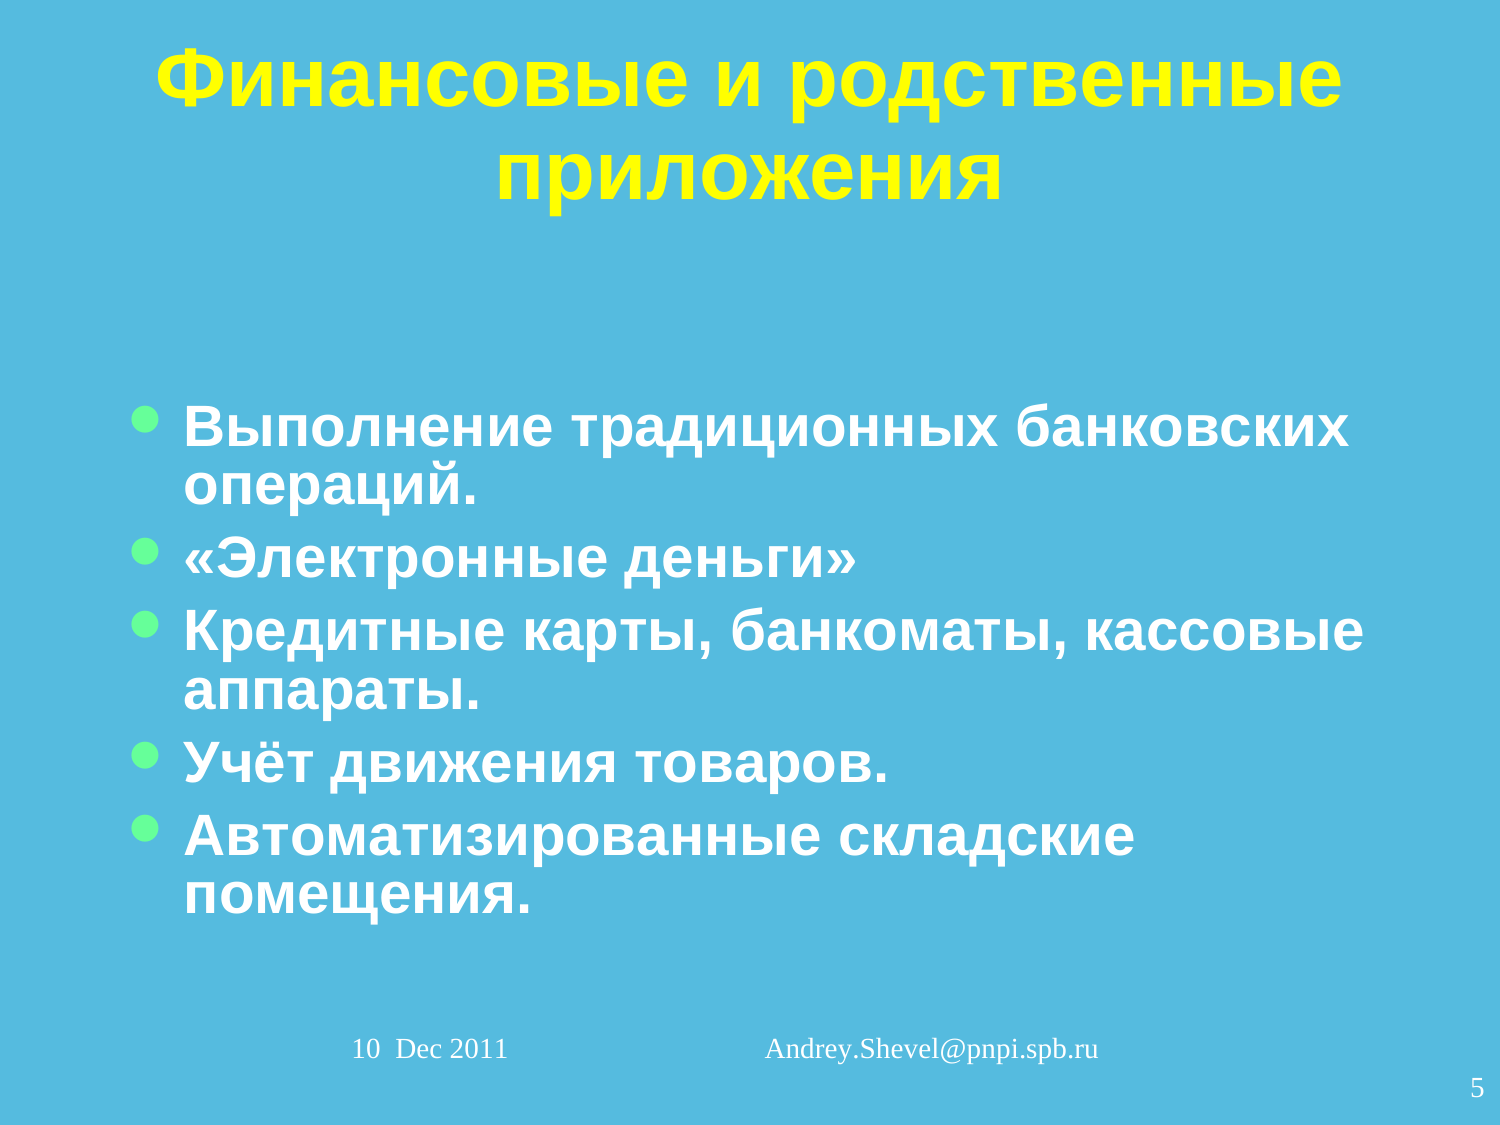

# Финансовые и родственные приложения
Выполнение традиционных банковских операций.
«Электронные деньги»
Кредитные карты, банкоматы, кассовые аппараты.
Учёт движения товаров.
Автоматизированные складские помещения.
5